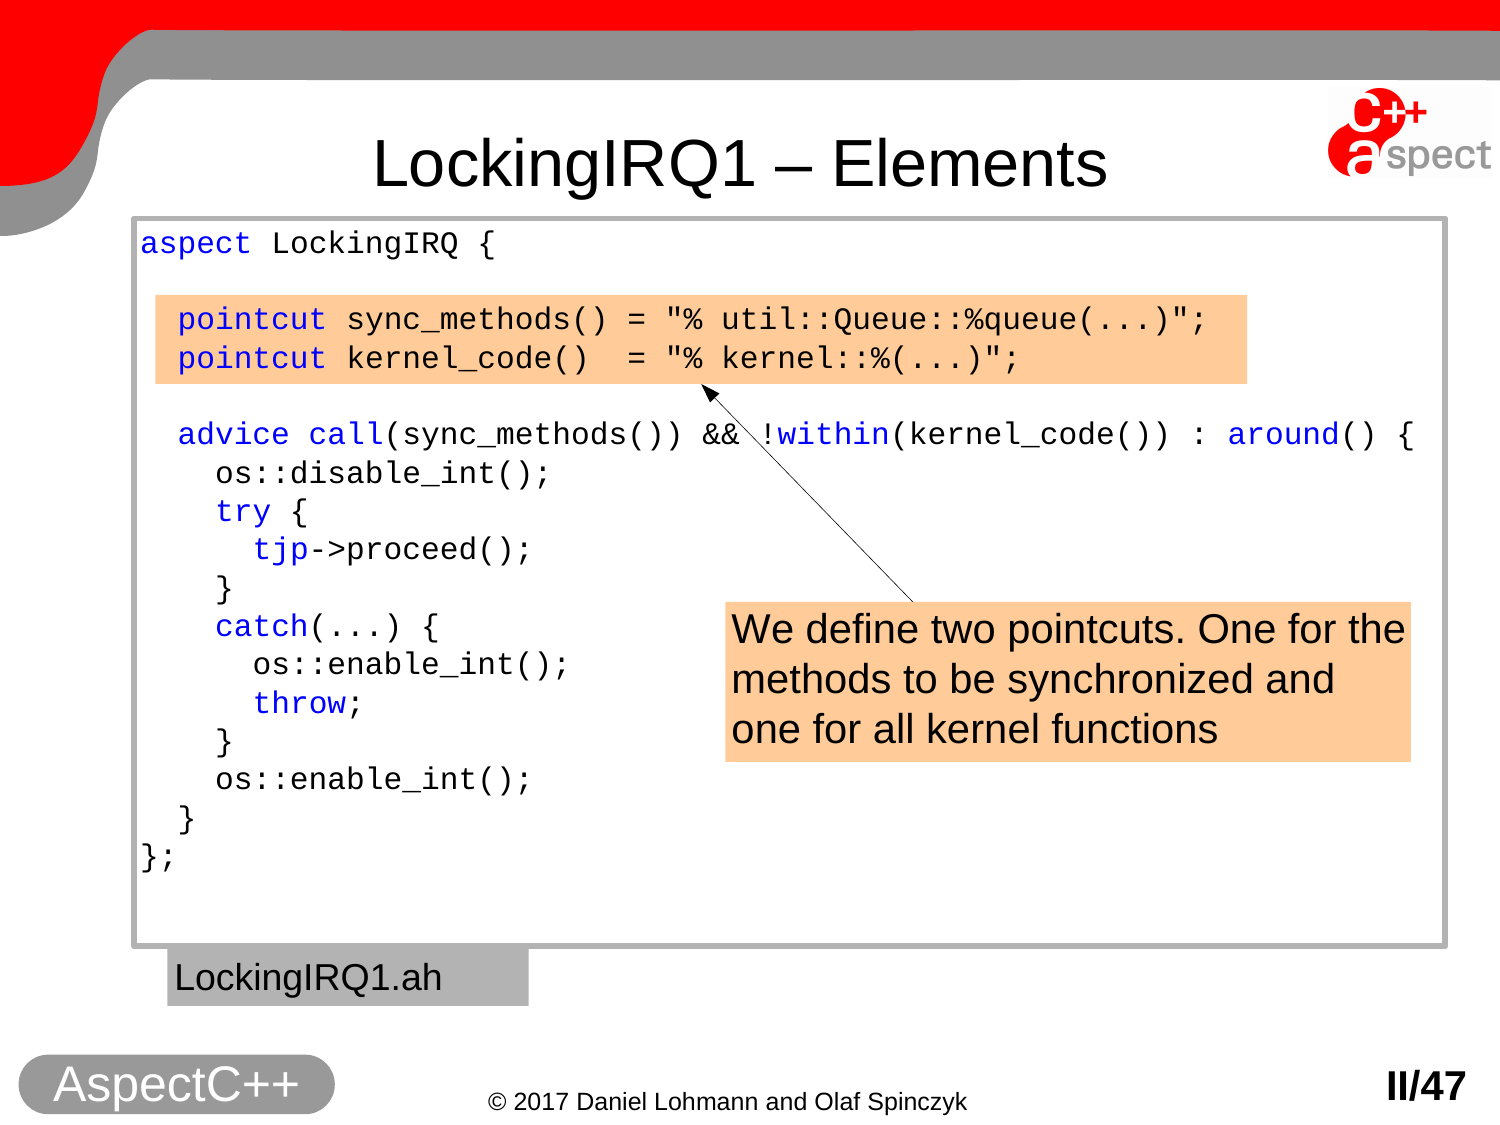

# LockingIRQ1 – Elements
aspect LockingIRQ {
 pointcut sync_methods() = "% util::Queue::%queue(...)";
 pointcut kernel_code() = "% kernel::%(...)";
 advice call(sync_methods()) && !within(kernel_code()) : around() {
 os::disable_int();
 try {
 tjp->proceed();
 }
 catch(...) {
 os::enable_int();
 throw;
 }
 os::enable_int();
 }
};
We define two pointcuts. One for the methods to be synchronized and one for all kernel functions
LockingIRQ1.ah